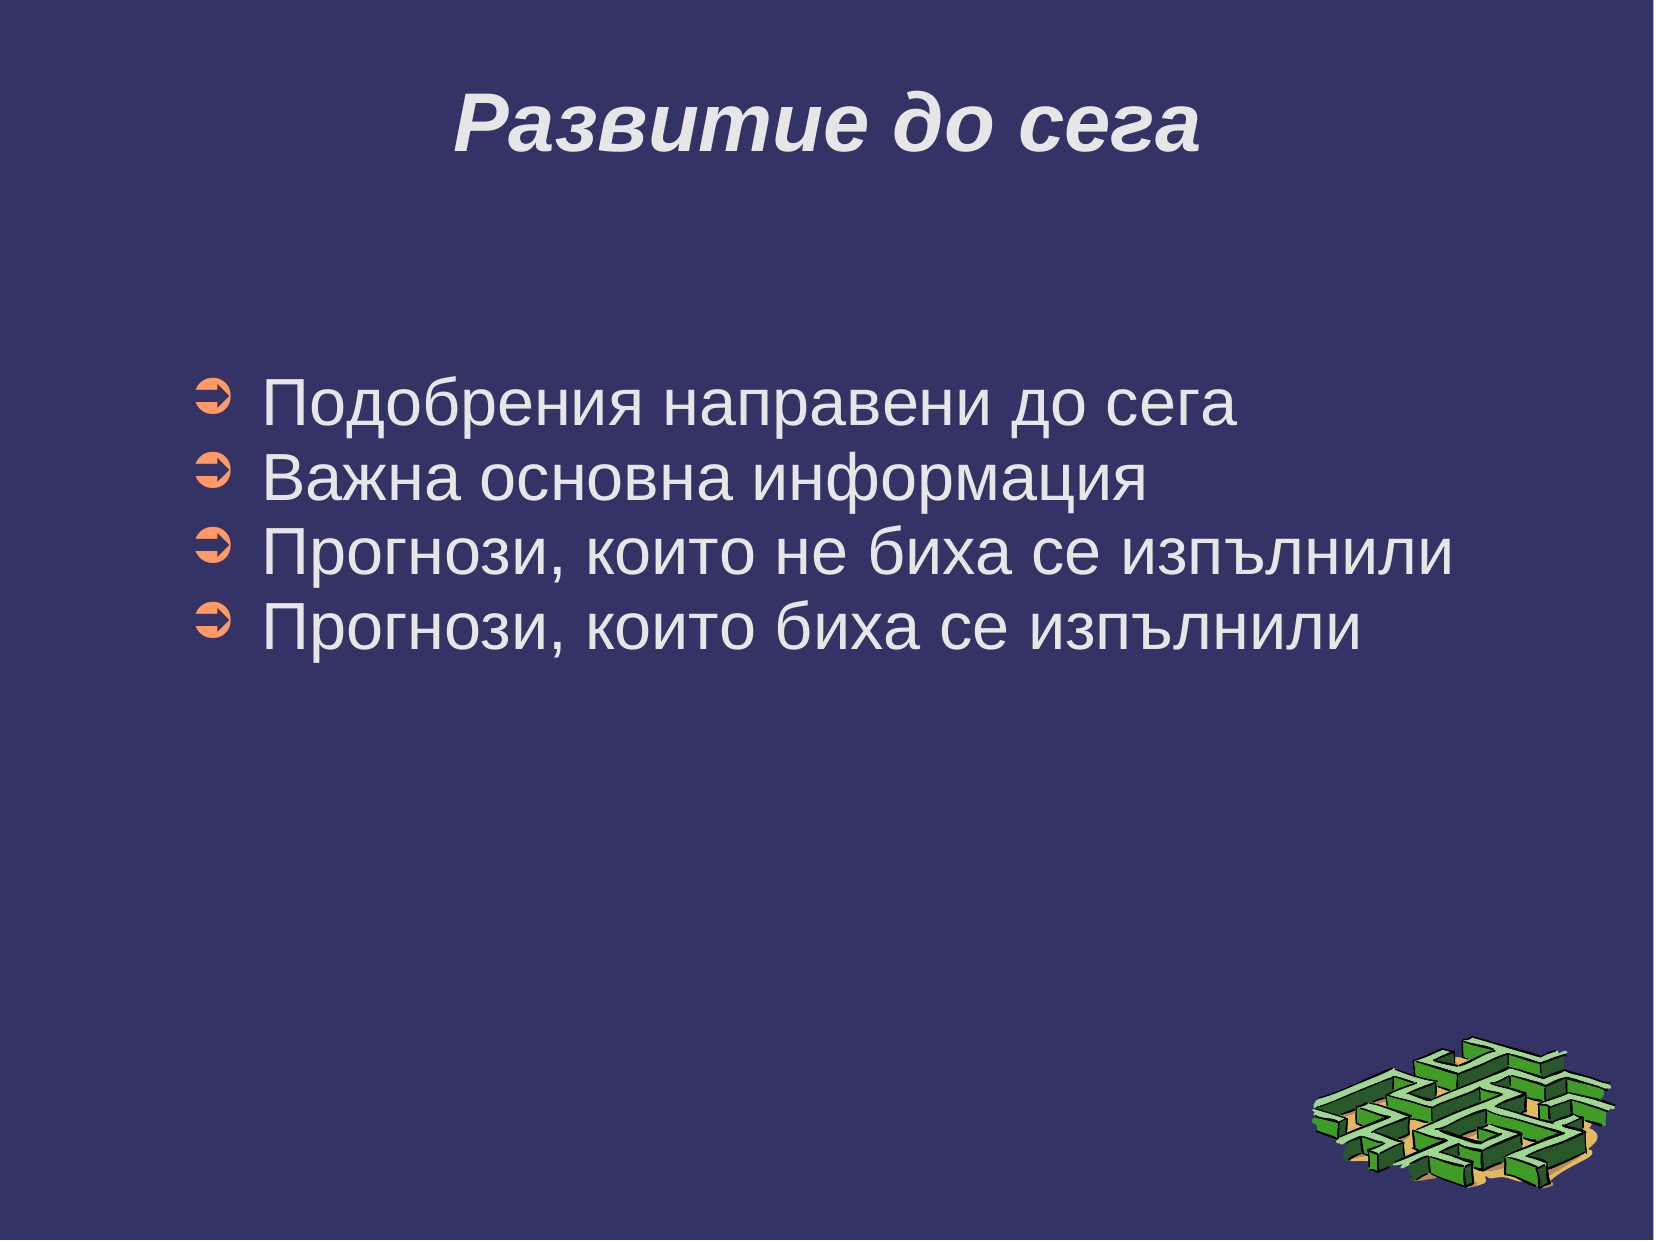

# Развитие до сега
Подобрения направени до сега
Важна основна информация
Прогнози, които не биха се изпълнили
Прогнози, които биха се изпълнили